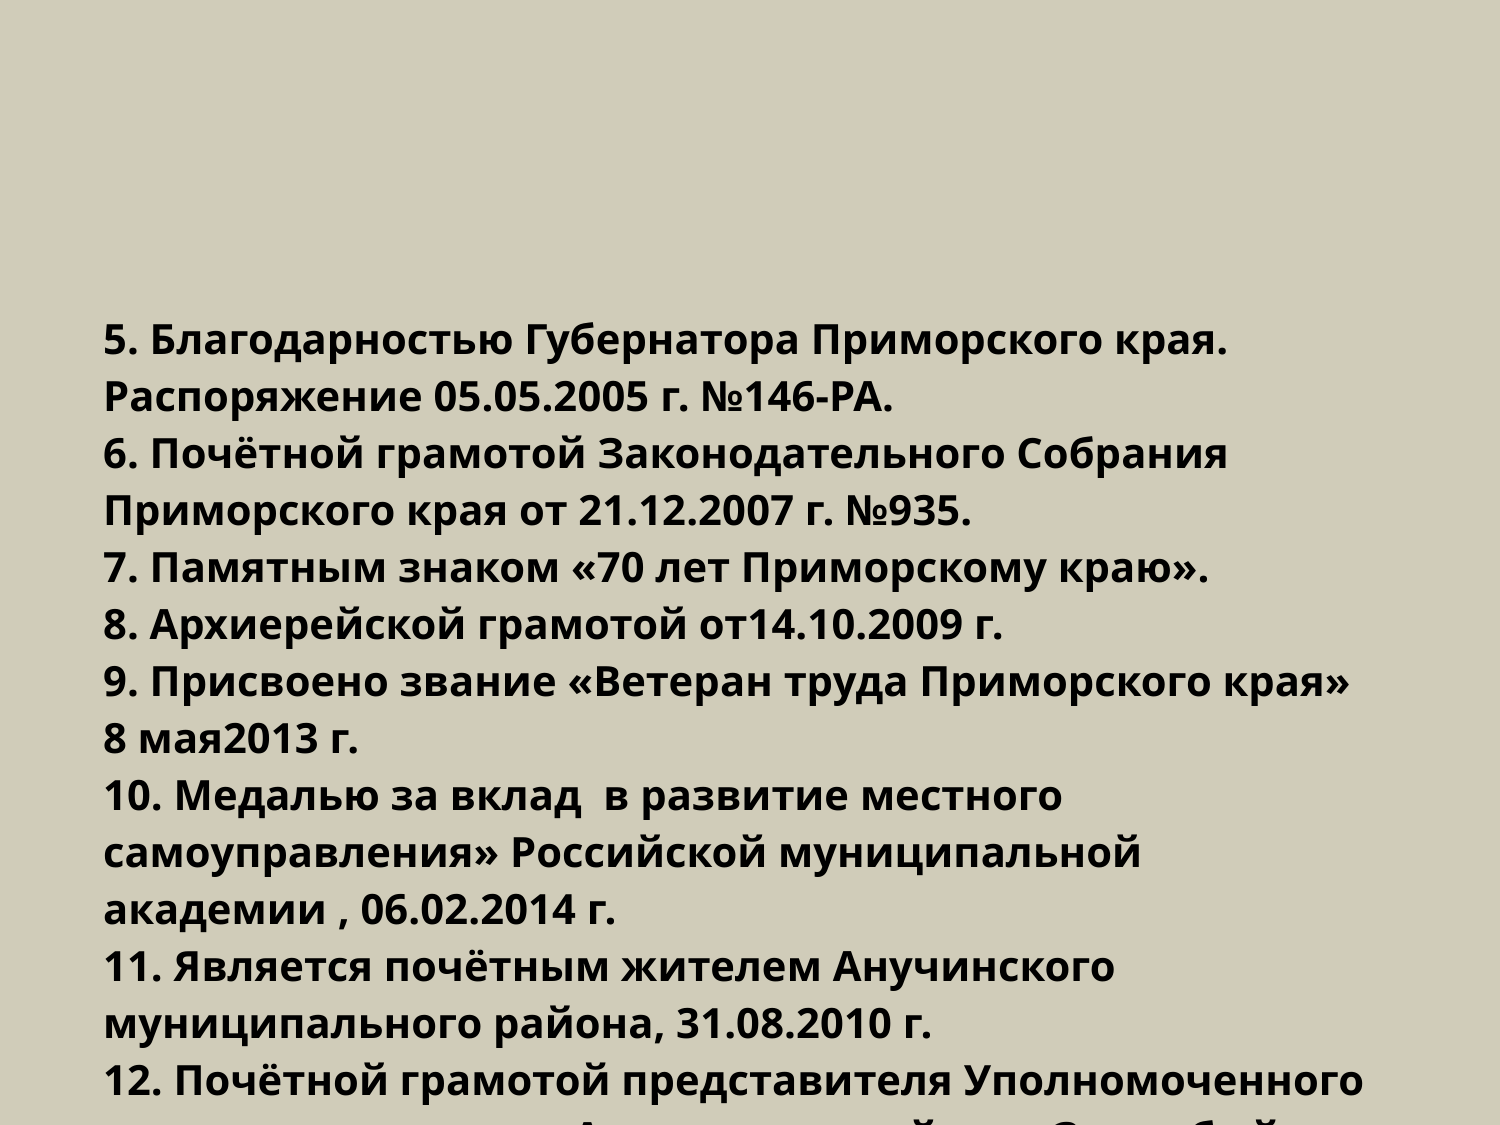

#
5. Благодарностью Губернатора Приморского края. Распоряжение 05.05.2005 г. №146-РА.
6. Почётной грамотой Законодательного Собрания Приморского края от 21.12.2007 г. №935.
7. Памятным знаком «70 лет Приморскому краю».
8. Архиерейской грамотой от14.10.2009 г.
9. Присвоено звание «Ветеран труда Приморского края» 8 мая2013 г.
10. Медалью за вклад в развитие местного самоуправления» Российской муниципальной академии , 06.02.2014 г.
11. Является почётным жителем Анучинского муниципального района, 31.08.2010 г.
12. Почётной грамотой представителя Уполномоченного по правам чловека в Анучинском районе «За особый вклад в осуществление мер по защите прав граждан», 17.о2.2015 г.